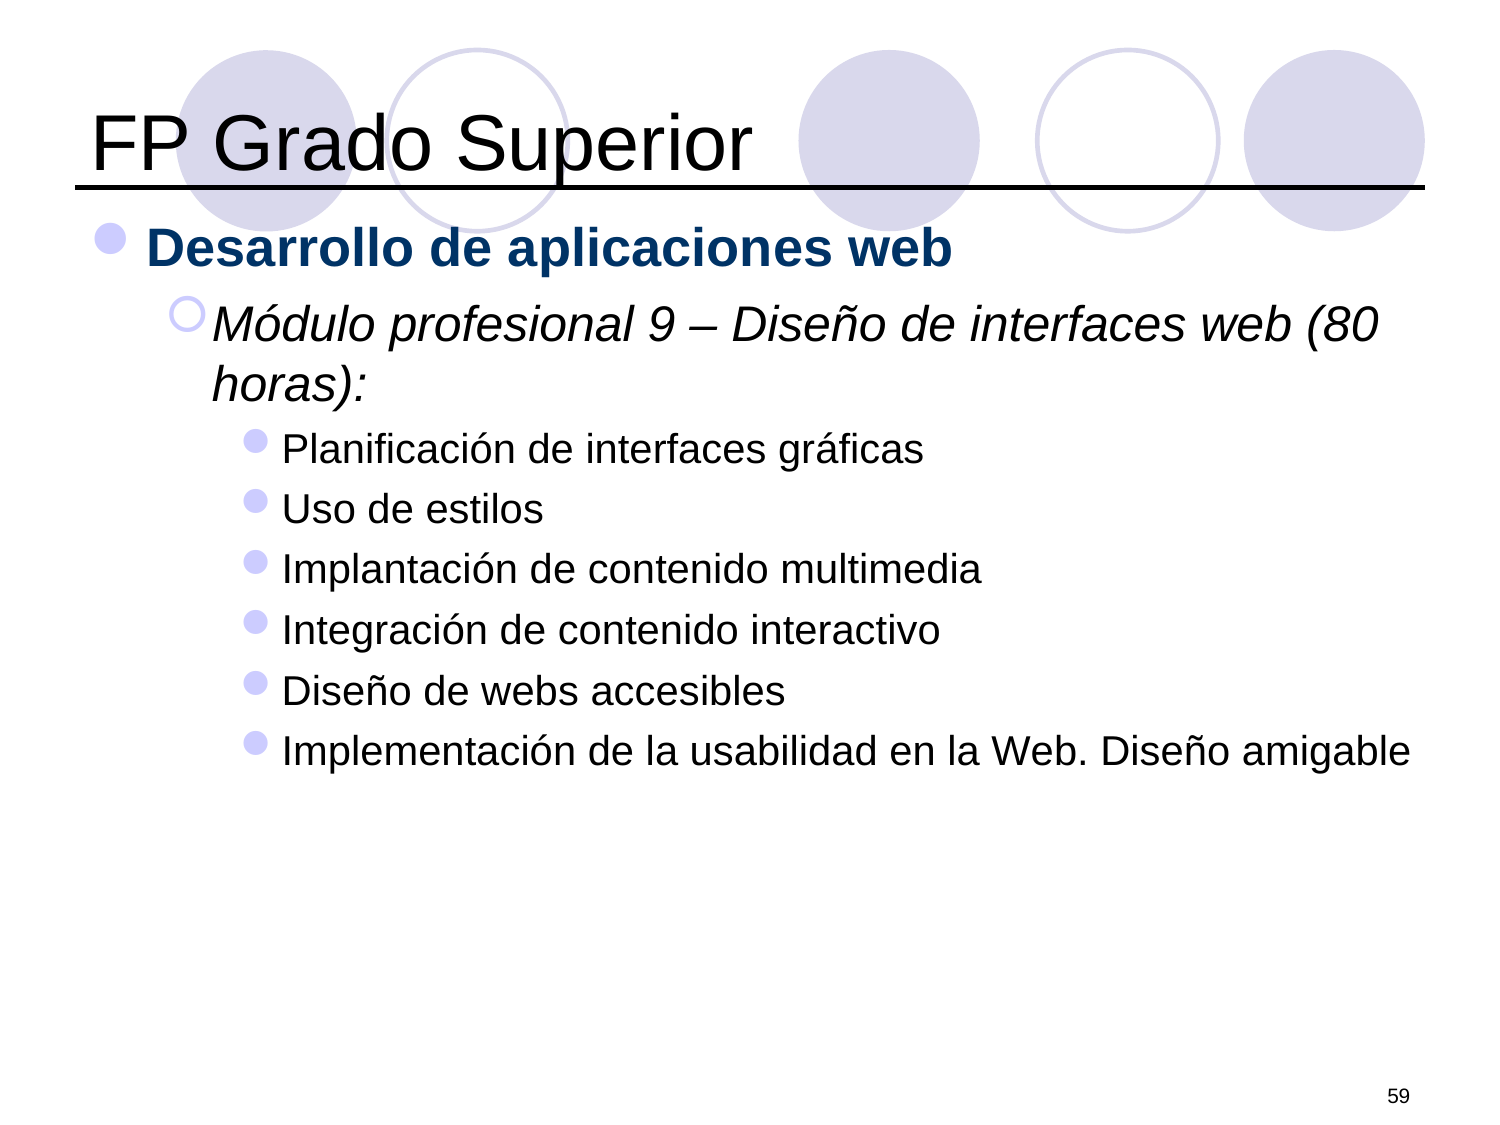

# FP Grado Superior
Desarrollo de aplicaciones web
Módulo profesional 9 – Diseño de interfaces web (80 horas):
Planificación de interfaces gráficas
Uso de estilos
Implantación de contenido multimedia
Integración de contenido interactivo
Diseño de webs accesibles
Implementación de la usabilidad en la Web. Diseño amigable